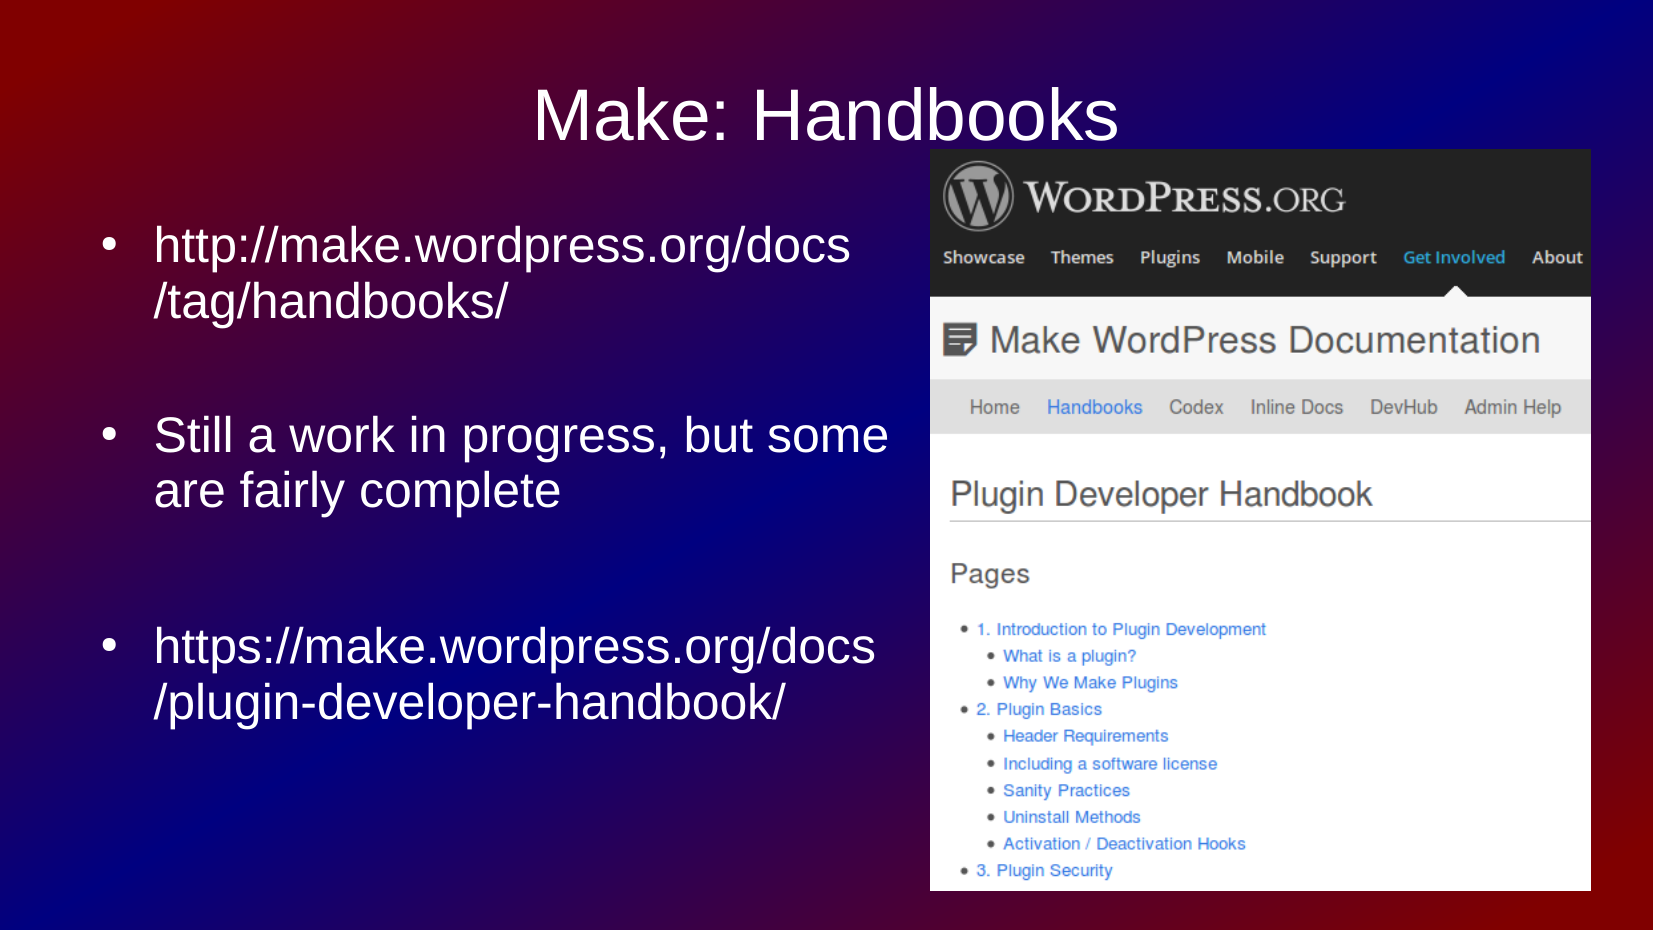

# Make: Handbooks
http://make.wordpress.org/docs /tag/handbooks/
Still a work in progress, but some are fairly complete
https://make.wordpress.org/docs /plugin-developer-handbook/